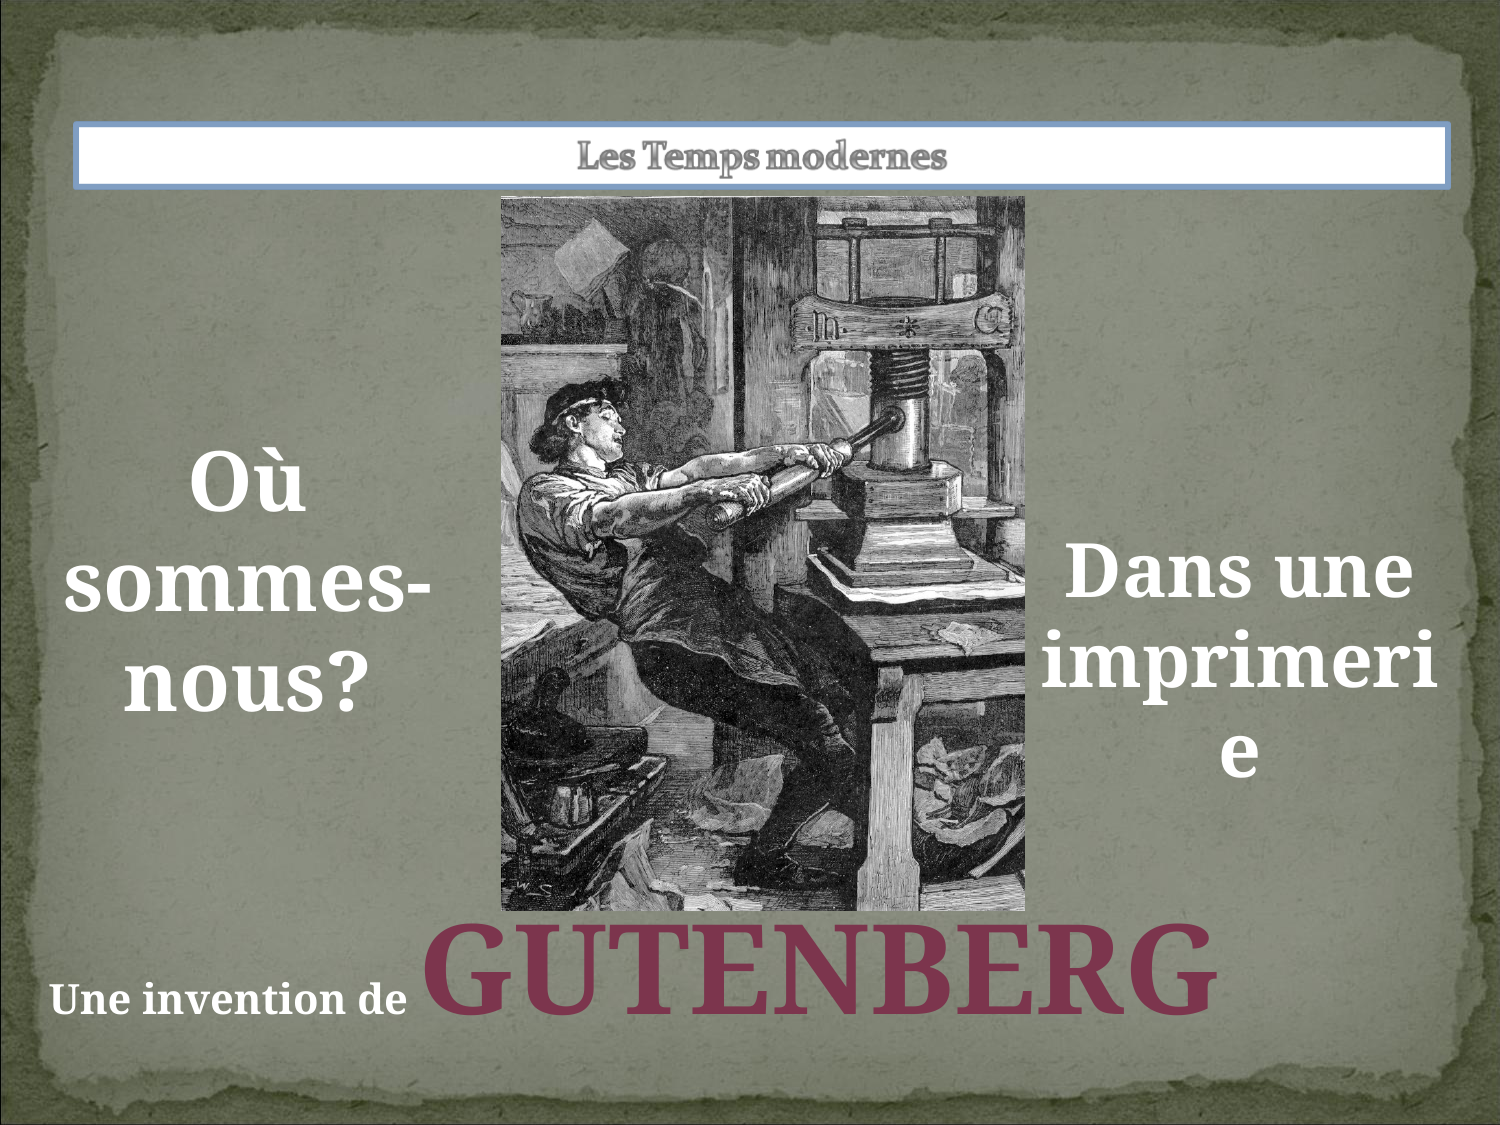

Où sommes-nous?
Dans une imprimerie
Une invention de GUTENBERG